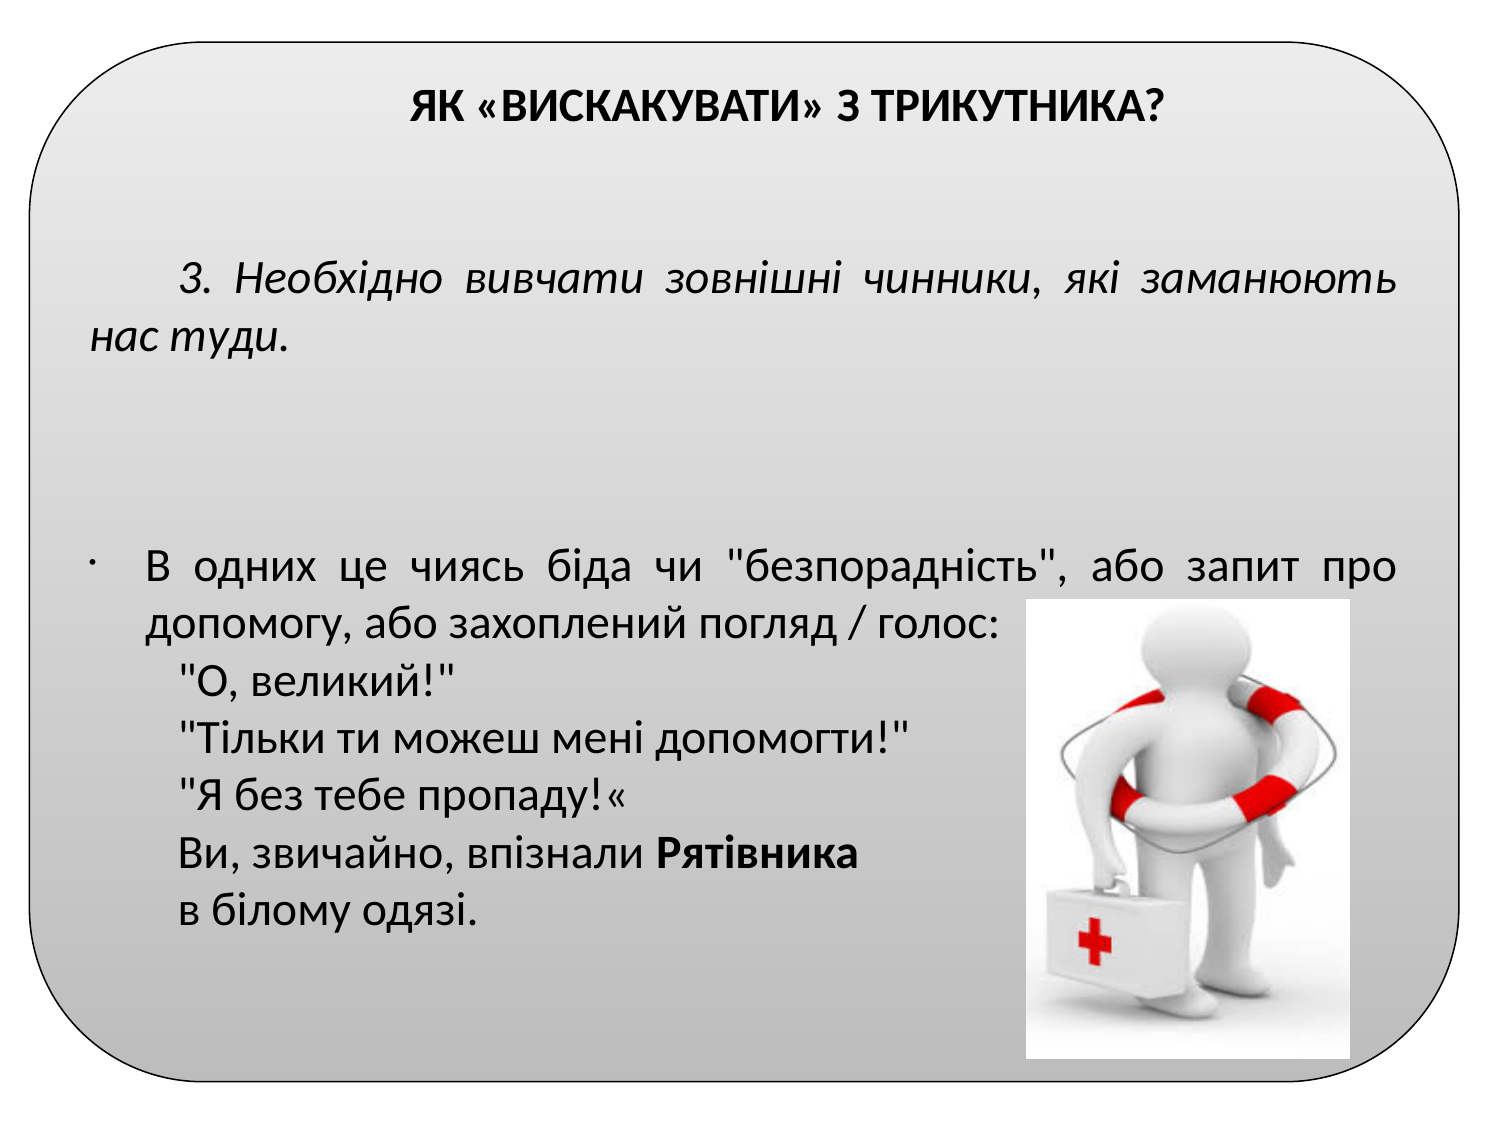

ЯК «ВИСКАКУВАТИ» З ТРИКУТНИКА?
3. Необхідно вивчати зовнішні чинники, які заманюють нас туди.
В одних це чиясь біда чи "безпорадність", або запит про допомогу, або захоплений погляд / голос:
"О, великий!"
"Тільки ти можеш мені допомогти!"
"Я без тебе пропаду!«
Ви, звичайно, впізнали Рятівника
в білому одязі.